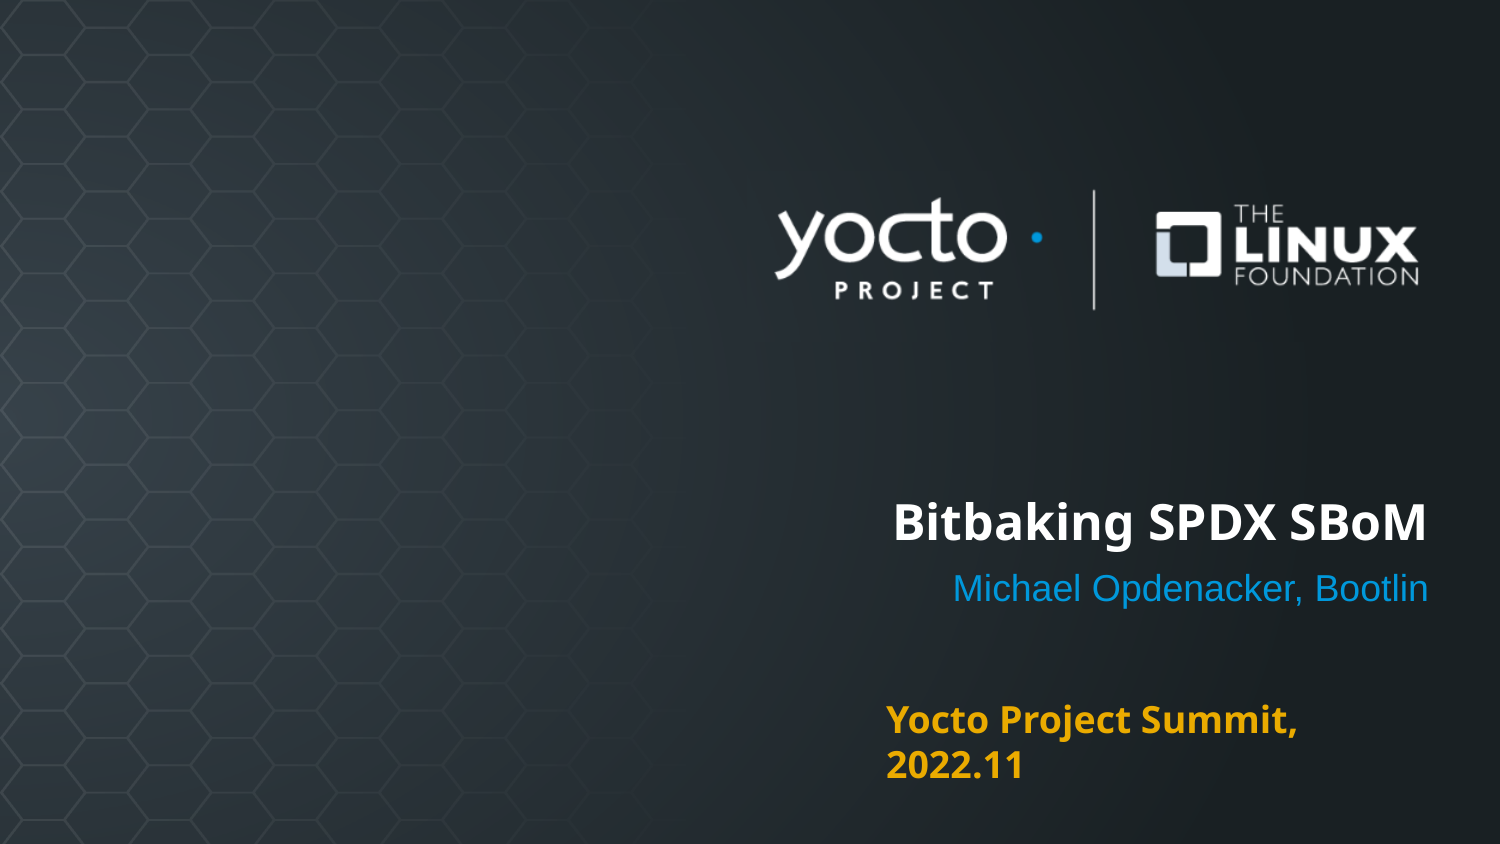

# Bitbaking SPDX SBoM
Michael Opdenacker, Bootlin
Yocto Project Summit, 2022.11